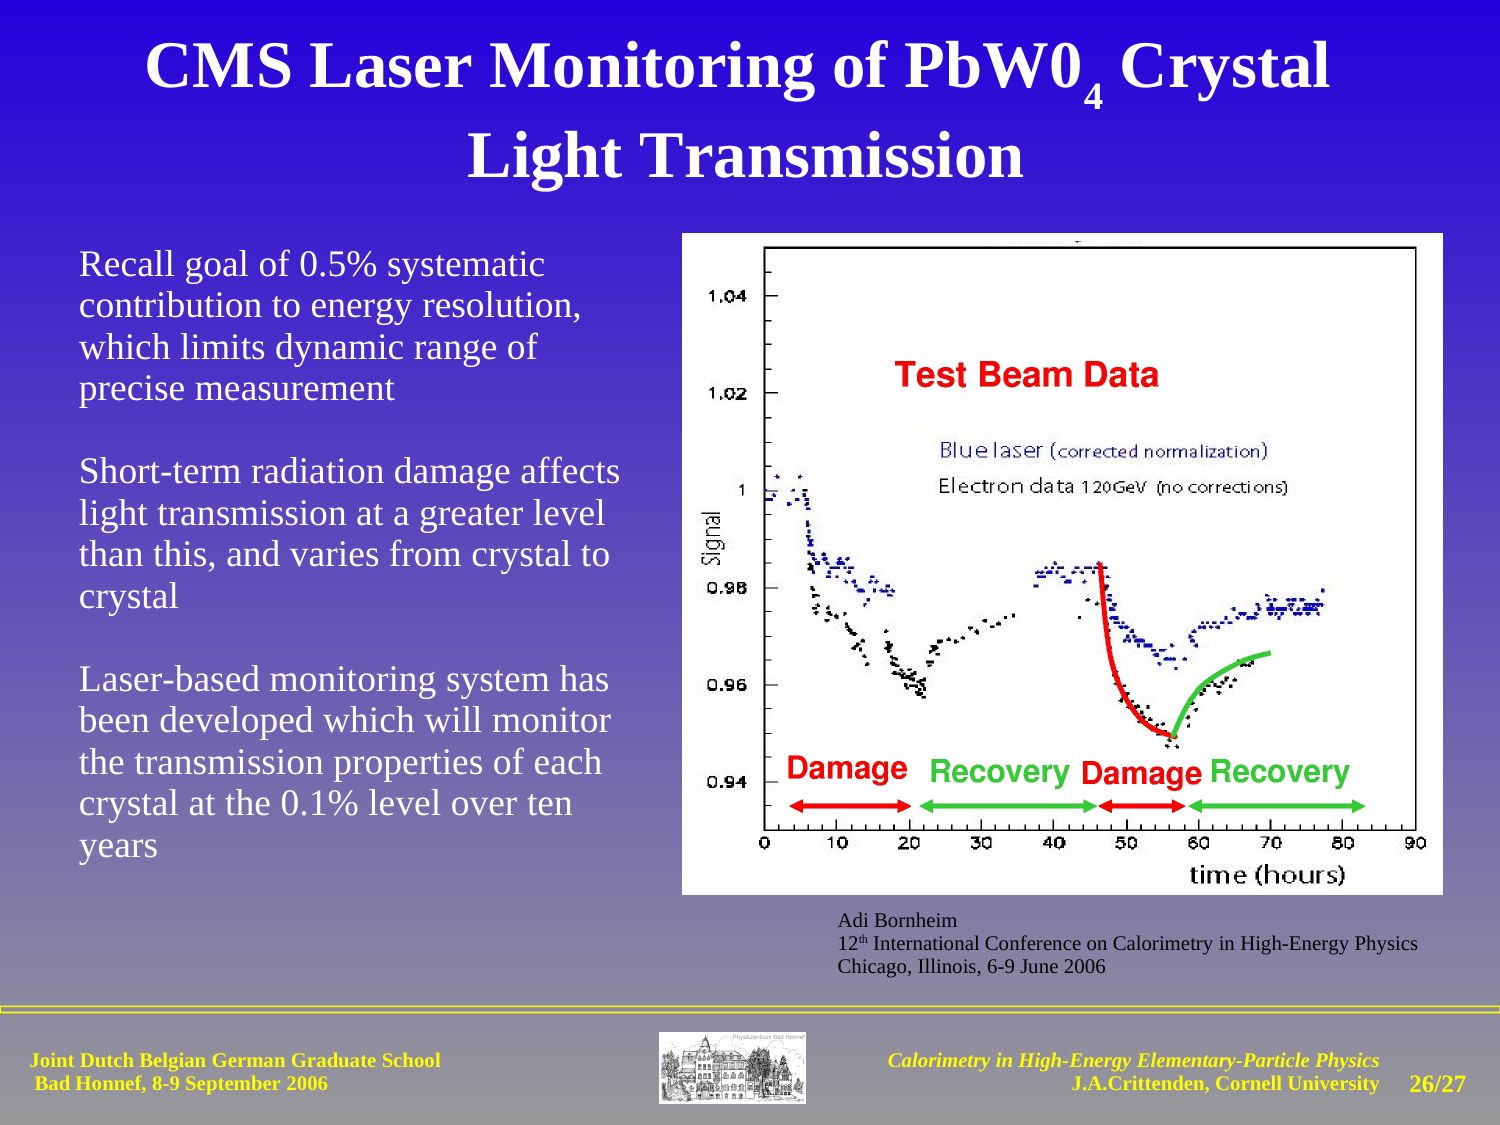

# CMS Laser Monitoring of PbW04 Crystal Light Transmission
Recall goal of 0.5% systematic contribution to energy resolution, which limits dynamic range of precise measurement
Short-term radiation damage affects light transmission at a greater level than this, and varies from crystal to crystal
Laser-based monitoring system has been developed which will monitor the transmission properties of each crystal at the 0.1% level over ten years
Adi Bornheim
12th International Conference on Calorimetry in High-Energy Physics
Chicago, Illinois, 6-9 June 2006